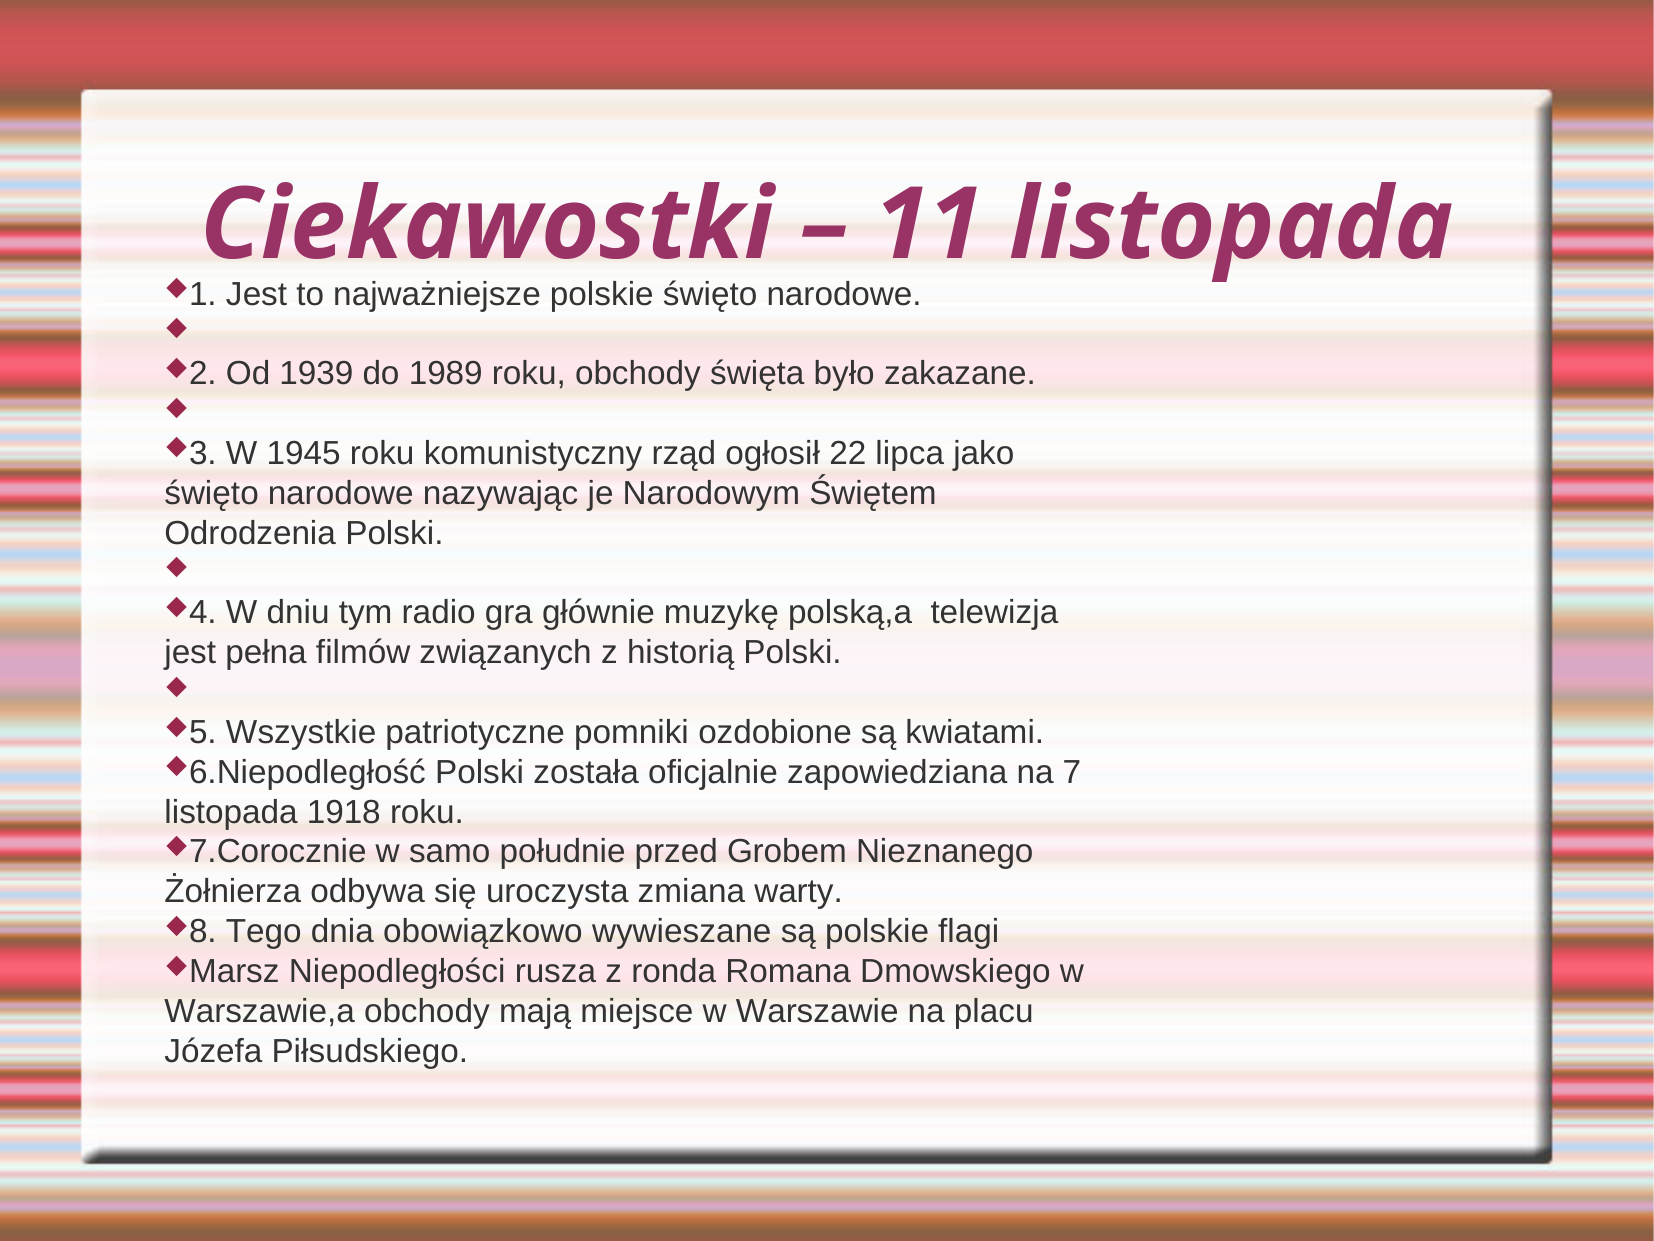

# Ciekawostki – 11 listopada
1. Jest to najważniejsze polskie święto narodowe.
2. Od 1939 do 1989 roku, obchody święta było zakazane.
3. W 1945 roku komunistyczny rząd ogłosił 22 lipca jako święto narodowe nazywając je Narodowym Świętem Odrodzenia Polski.
4. W dniu tym radio gra głównie muzykę polską,a telewizja jest pełna filmów związanych z historią Polski.
5. Wszystkie patriotyczne pomniki ozdobione są kwiatami.
6.Niepodległość Polski została oficjalnie zapowiedziana na 7 listopada 1918 roku.
7.Corocznie w samo południe przed Grobem Nieznanego Żołnierza odbywa się uroczysta zmiana warty.
8. Tego dnia obowiązkowo wywieszane są polskie flagi
Marsz Niepodległości rusza z ronda Romana Dmowskiego w Warszawie,a obchody mają miejsce w Warszawie na placu Józefa Piłsudskiego.